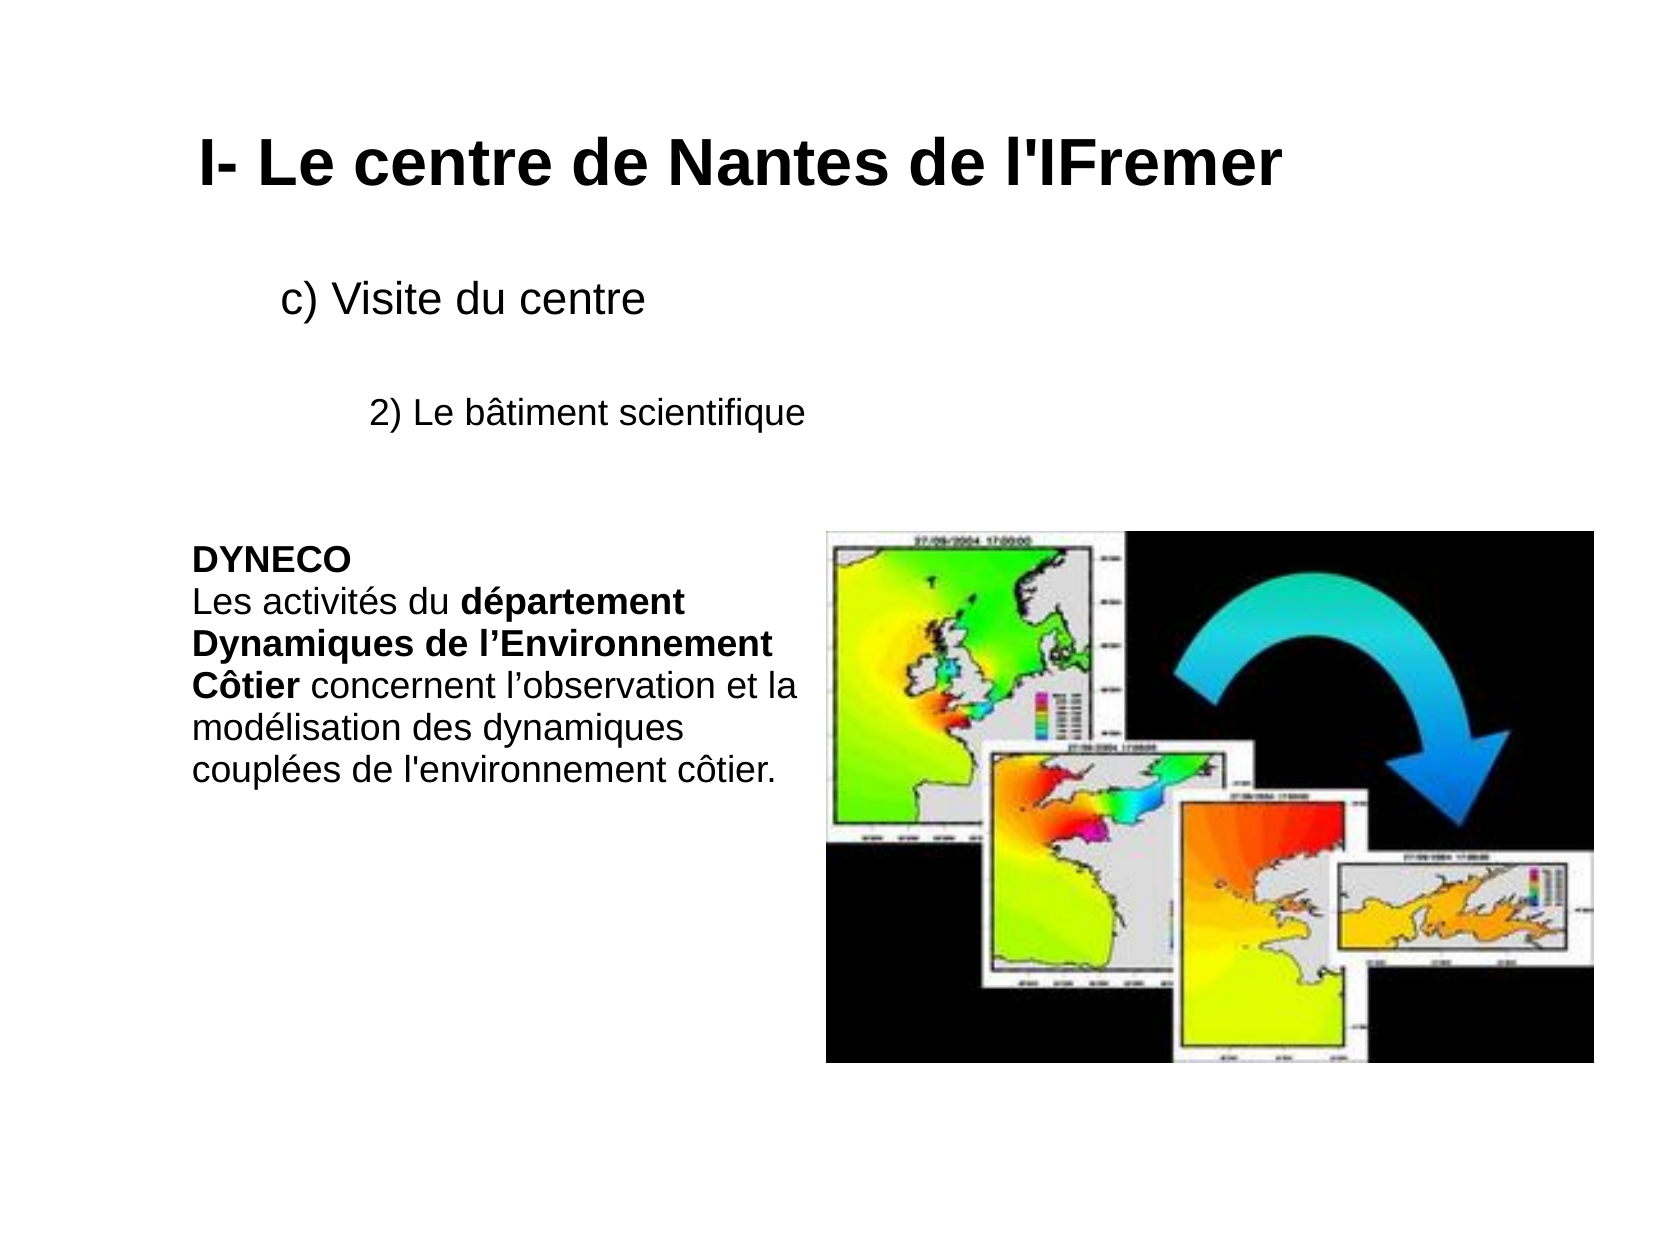

I- Le centre de Nantes de l'IFremer
c) Visite du centre
2) Le bâtiment scientifique
DYNECO
Les activités du département Dynamiques de l’Environnement Côtier concernent l’observation et la modélisation des dynamiques couplées de l'environnement côtier.